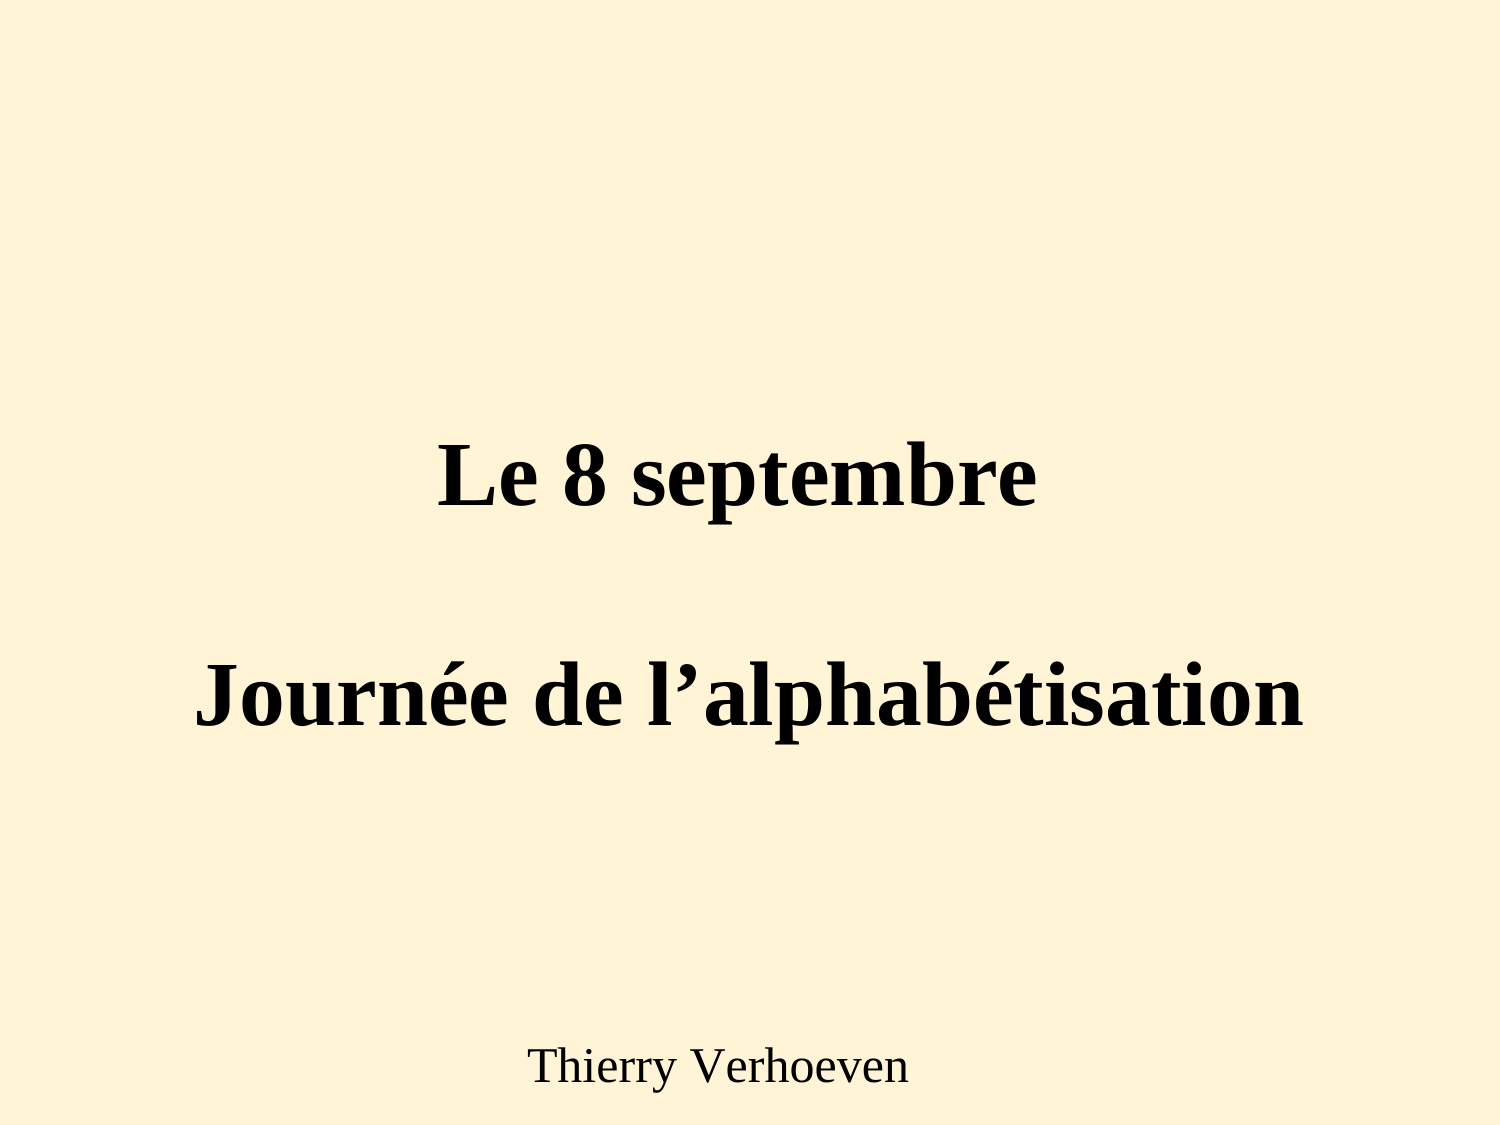

# Le 8 septembre Journée de l’alphabétisation
Thierry Verhoeven